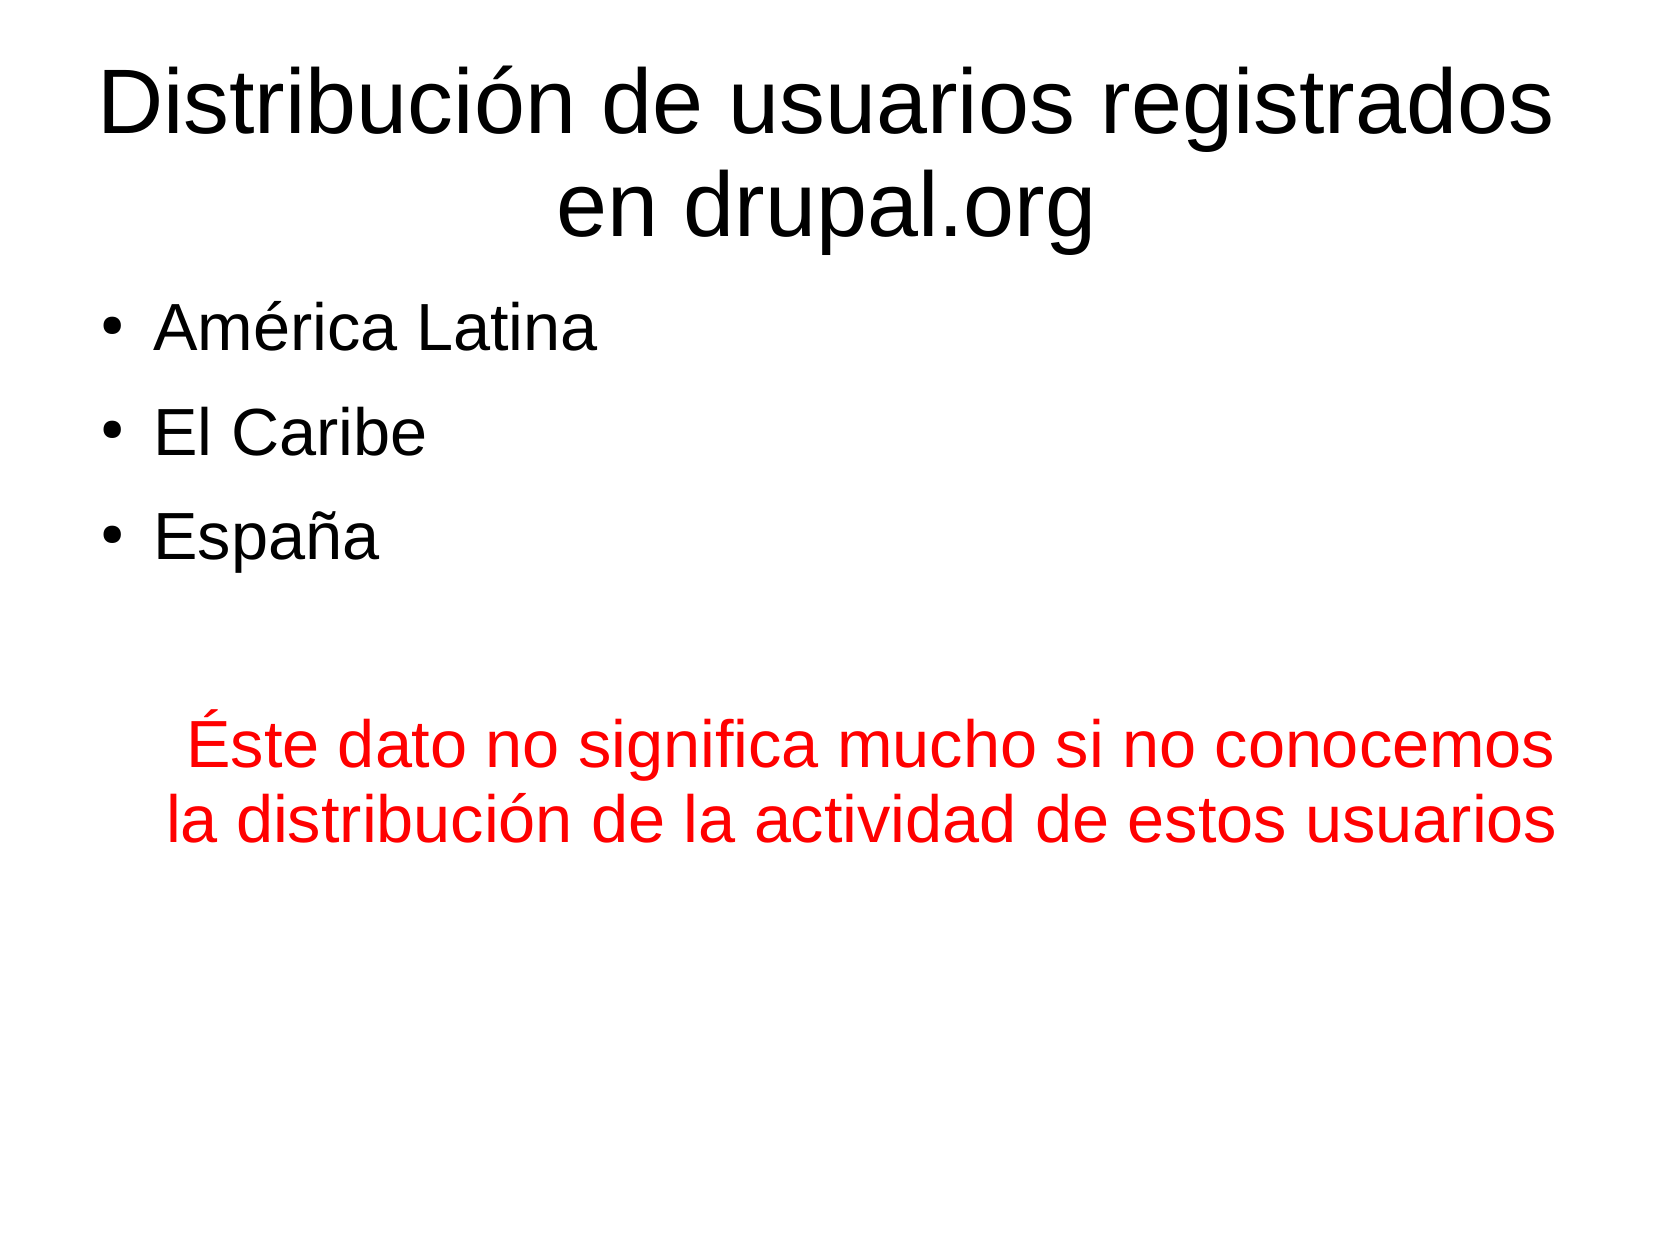

# Distribución de usuarios registrados en drupal.org
América Latina
El Caribe
España
 Éste dato no significa mucho si no conocemos la distribución de la actividad de estos usuarios